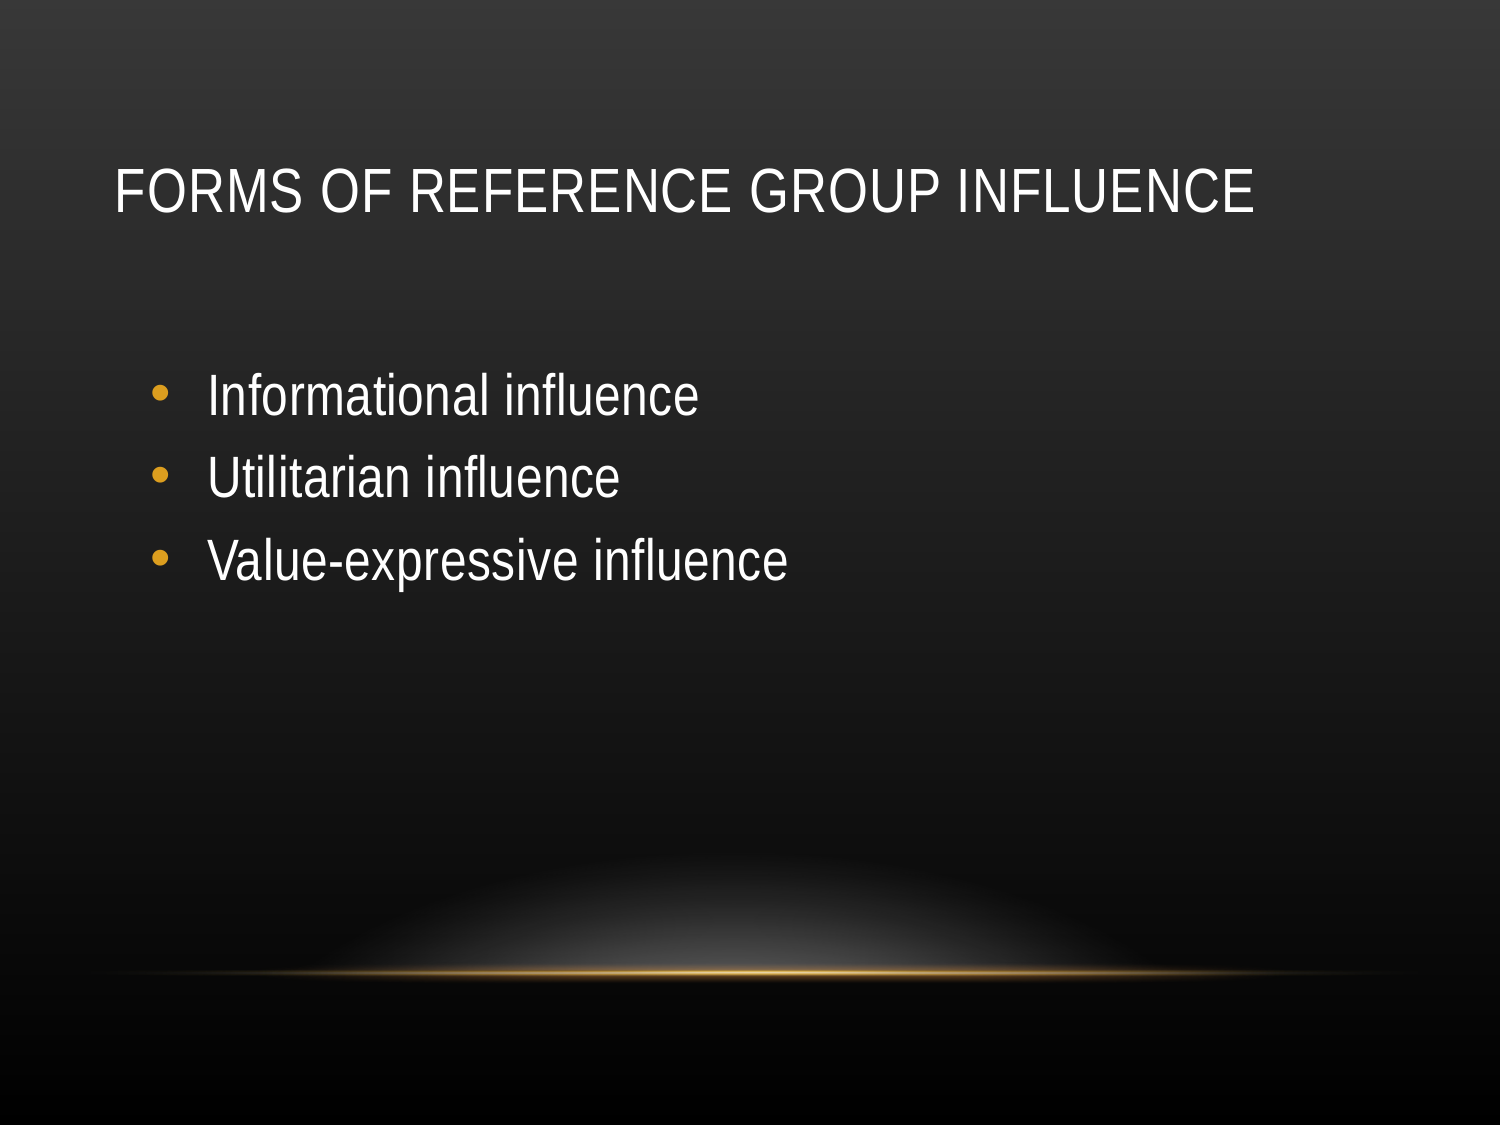

# Forms of reference group influence
Informational influence
Utilitarian influence
Value-expressive influence